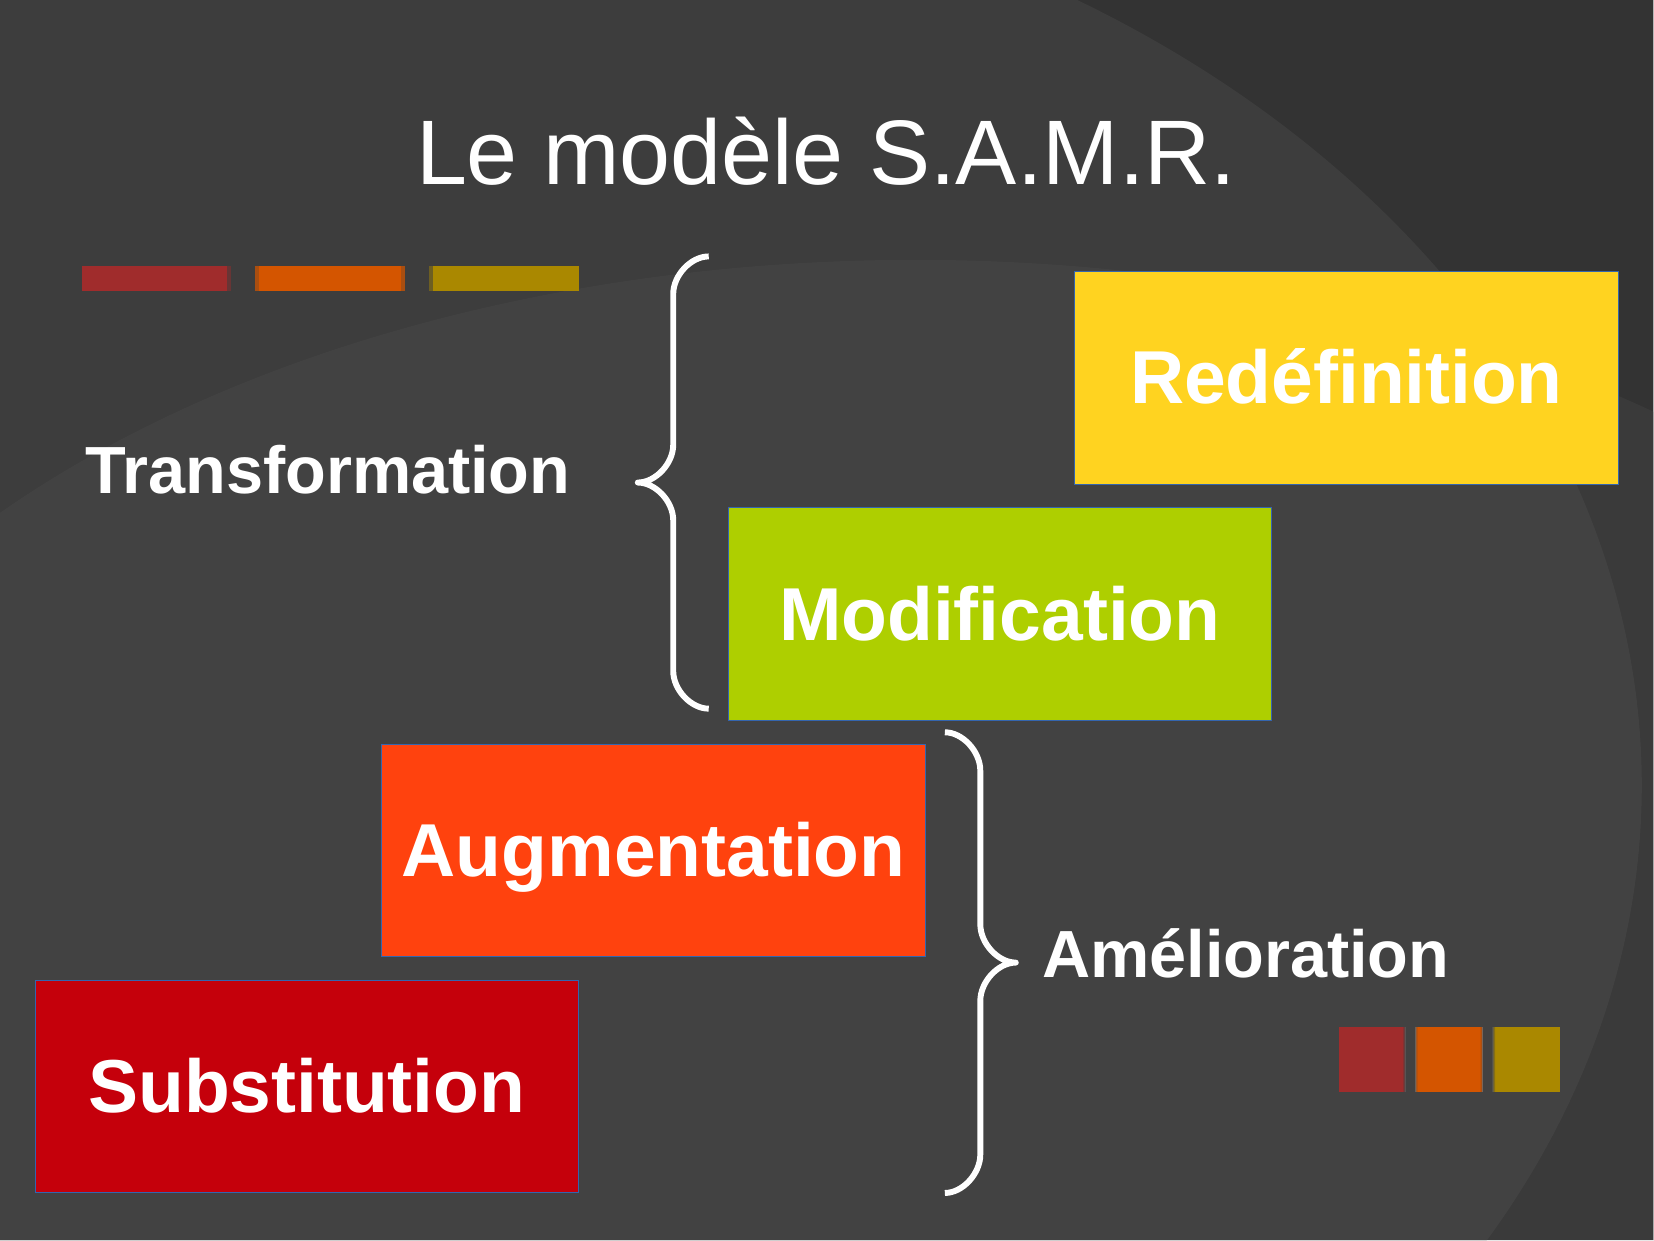

# Le modèle S.A.M.R.
Redéfinition
Transformation
Modification
Augmentation
Amélioration
Substitution